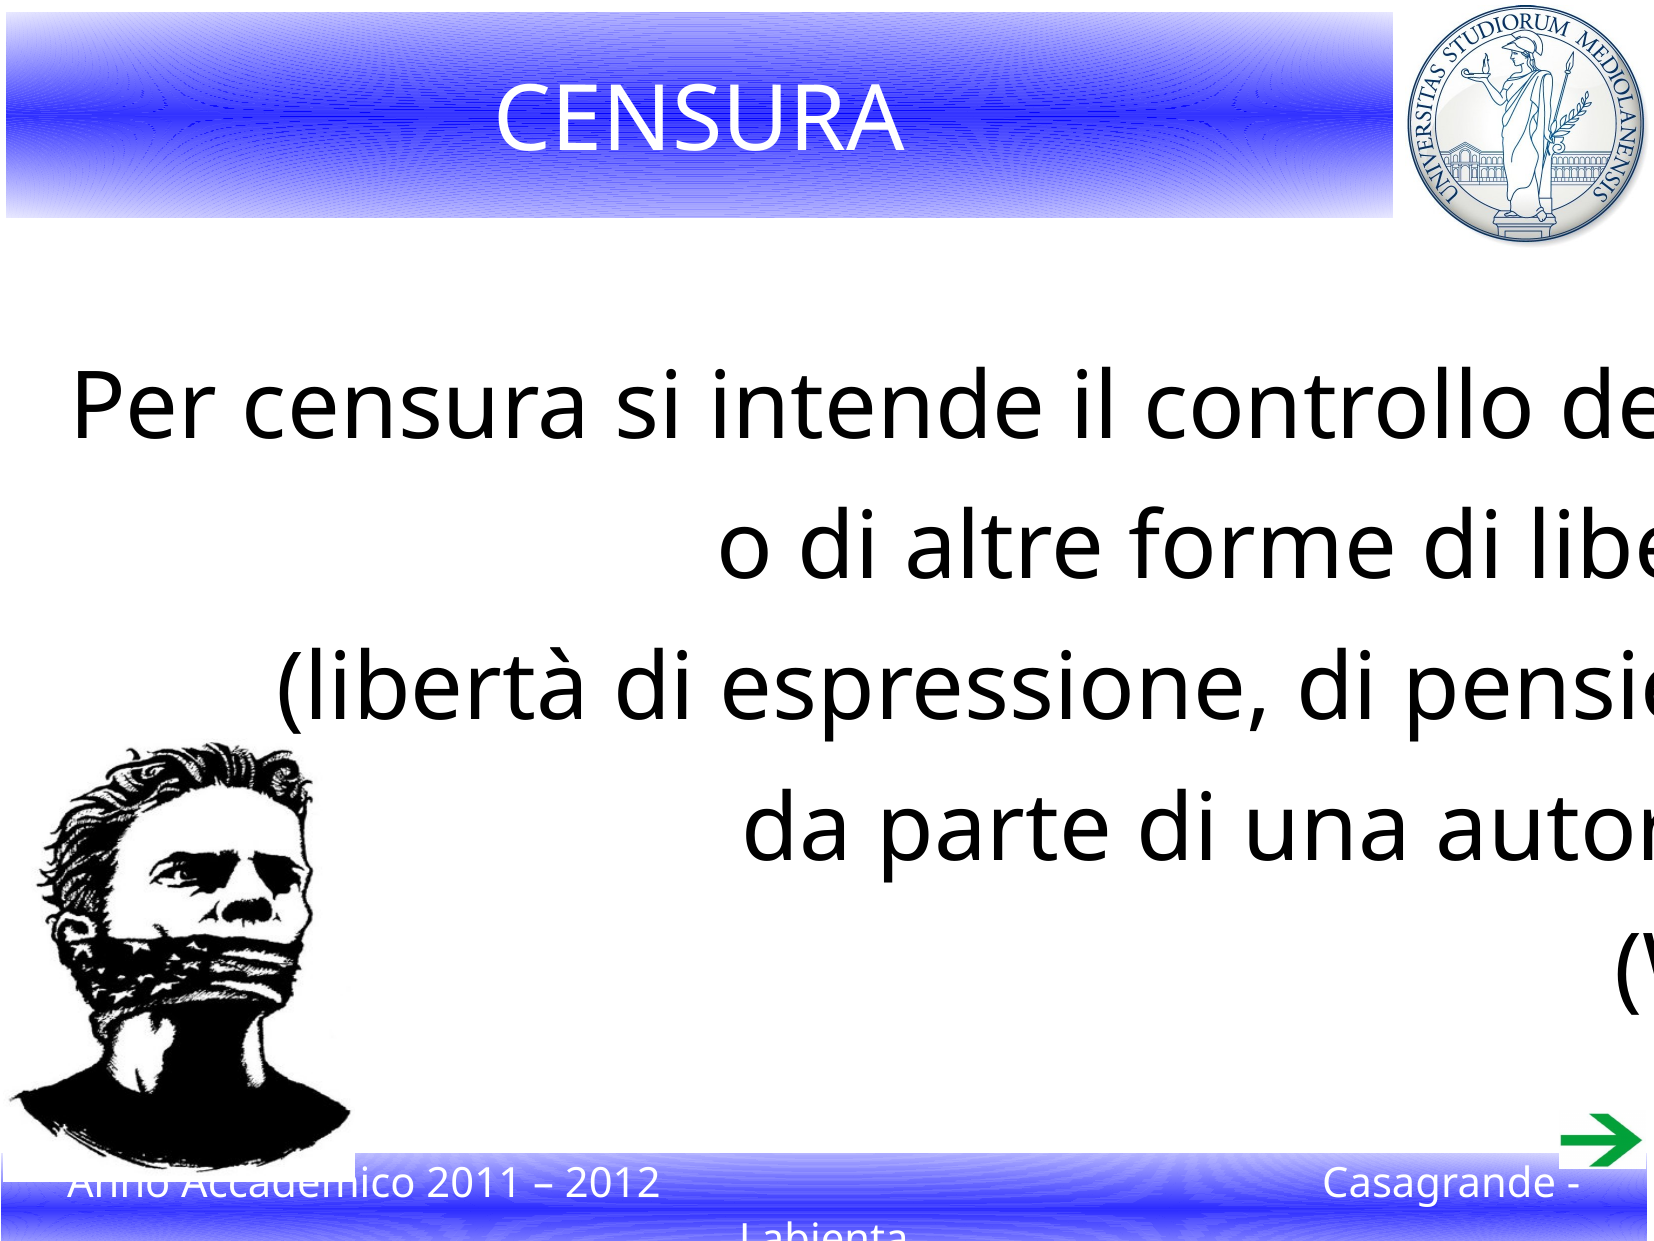

# CENSURA
Per censura si intende il controllo della comunicazione
 o di altre forme di libertà
(libertà di espressione, di pensiero, di parola)
 da parte di una autorità.
 (Wikipedia)
Anno Accademico 2011 – 2012 									Casagrande - Labienta